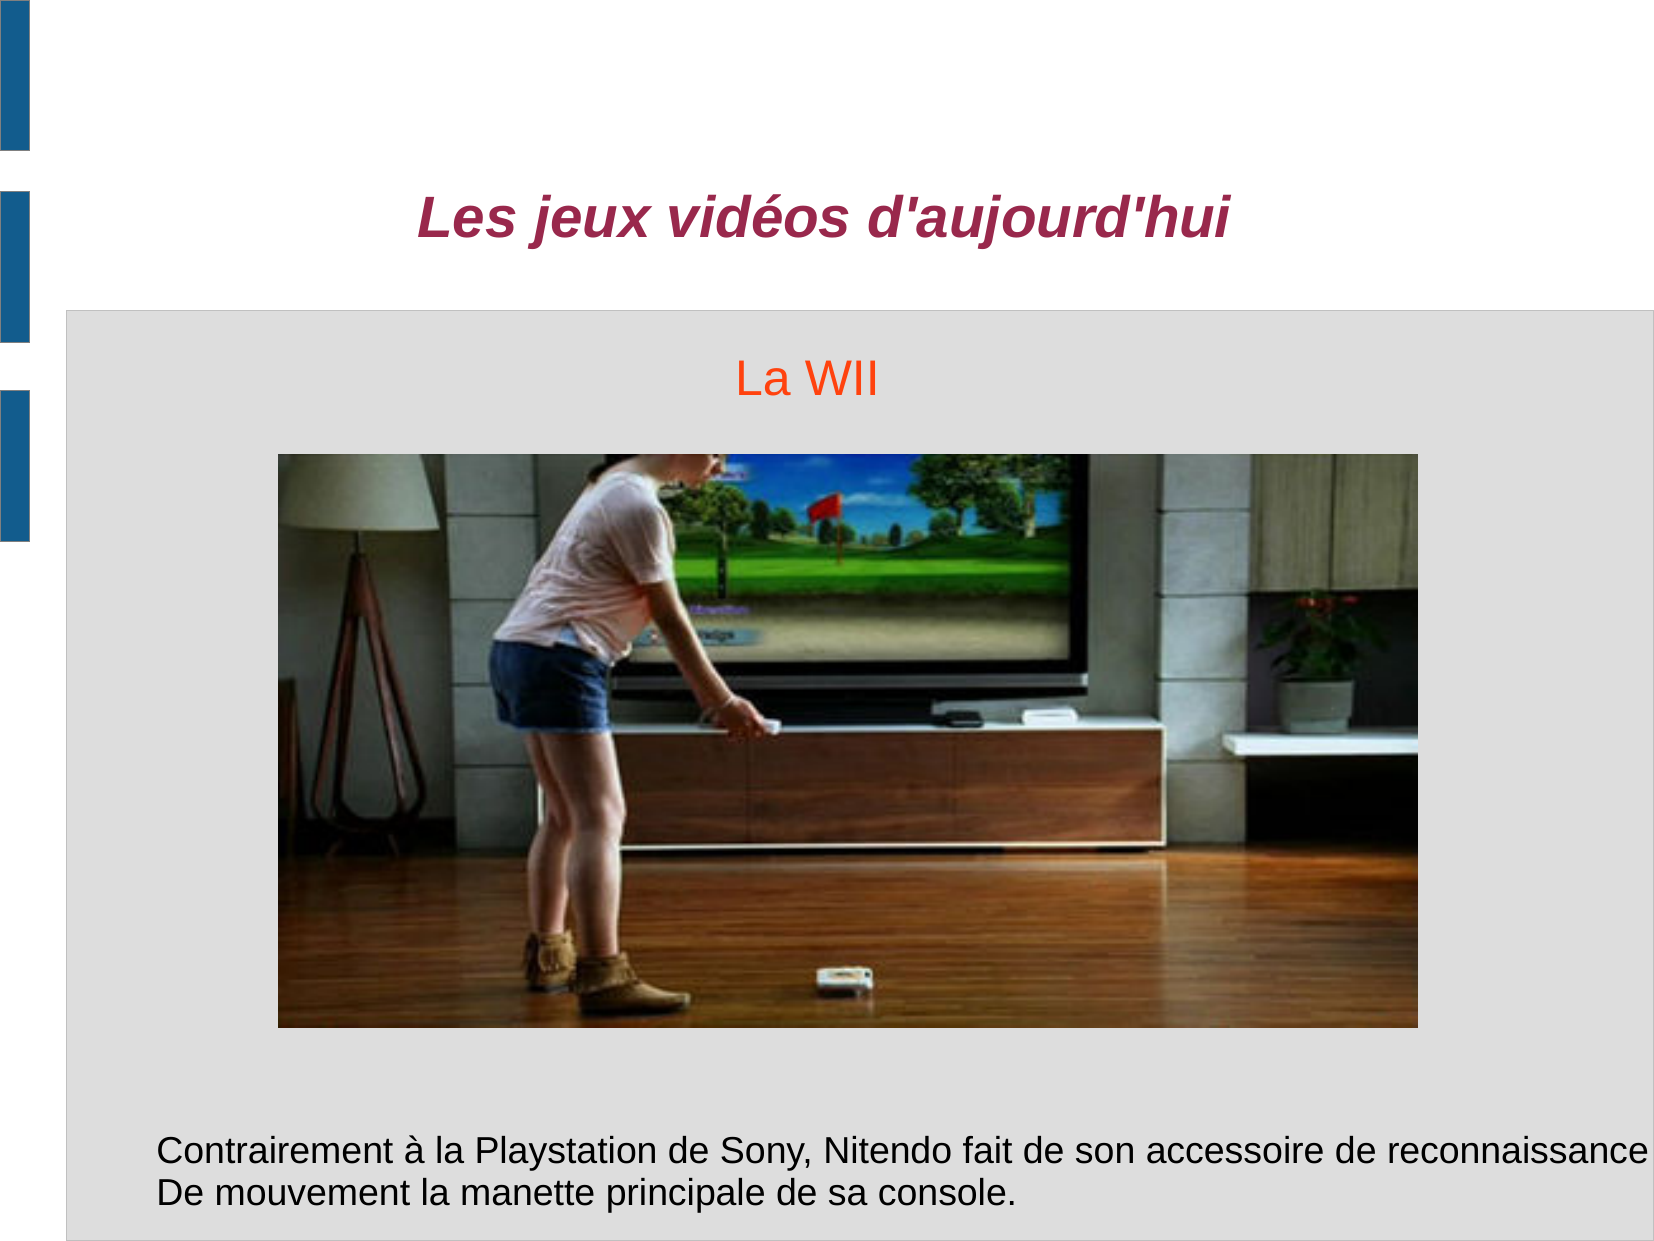

Les jeux vidéos d'aujourd'hui
La WII
Contrairement à la Playstation de Sony, Nitendo fait de son accessoire de reconnaissance
De mouvement la manette principale de sa console.